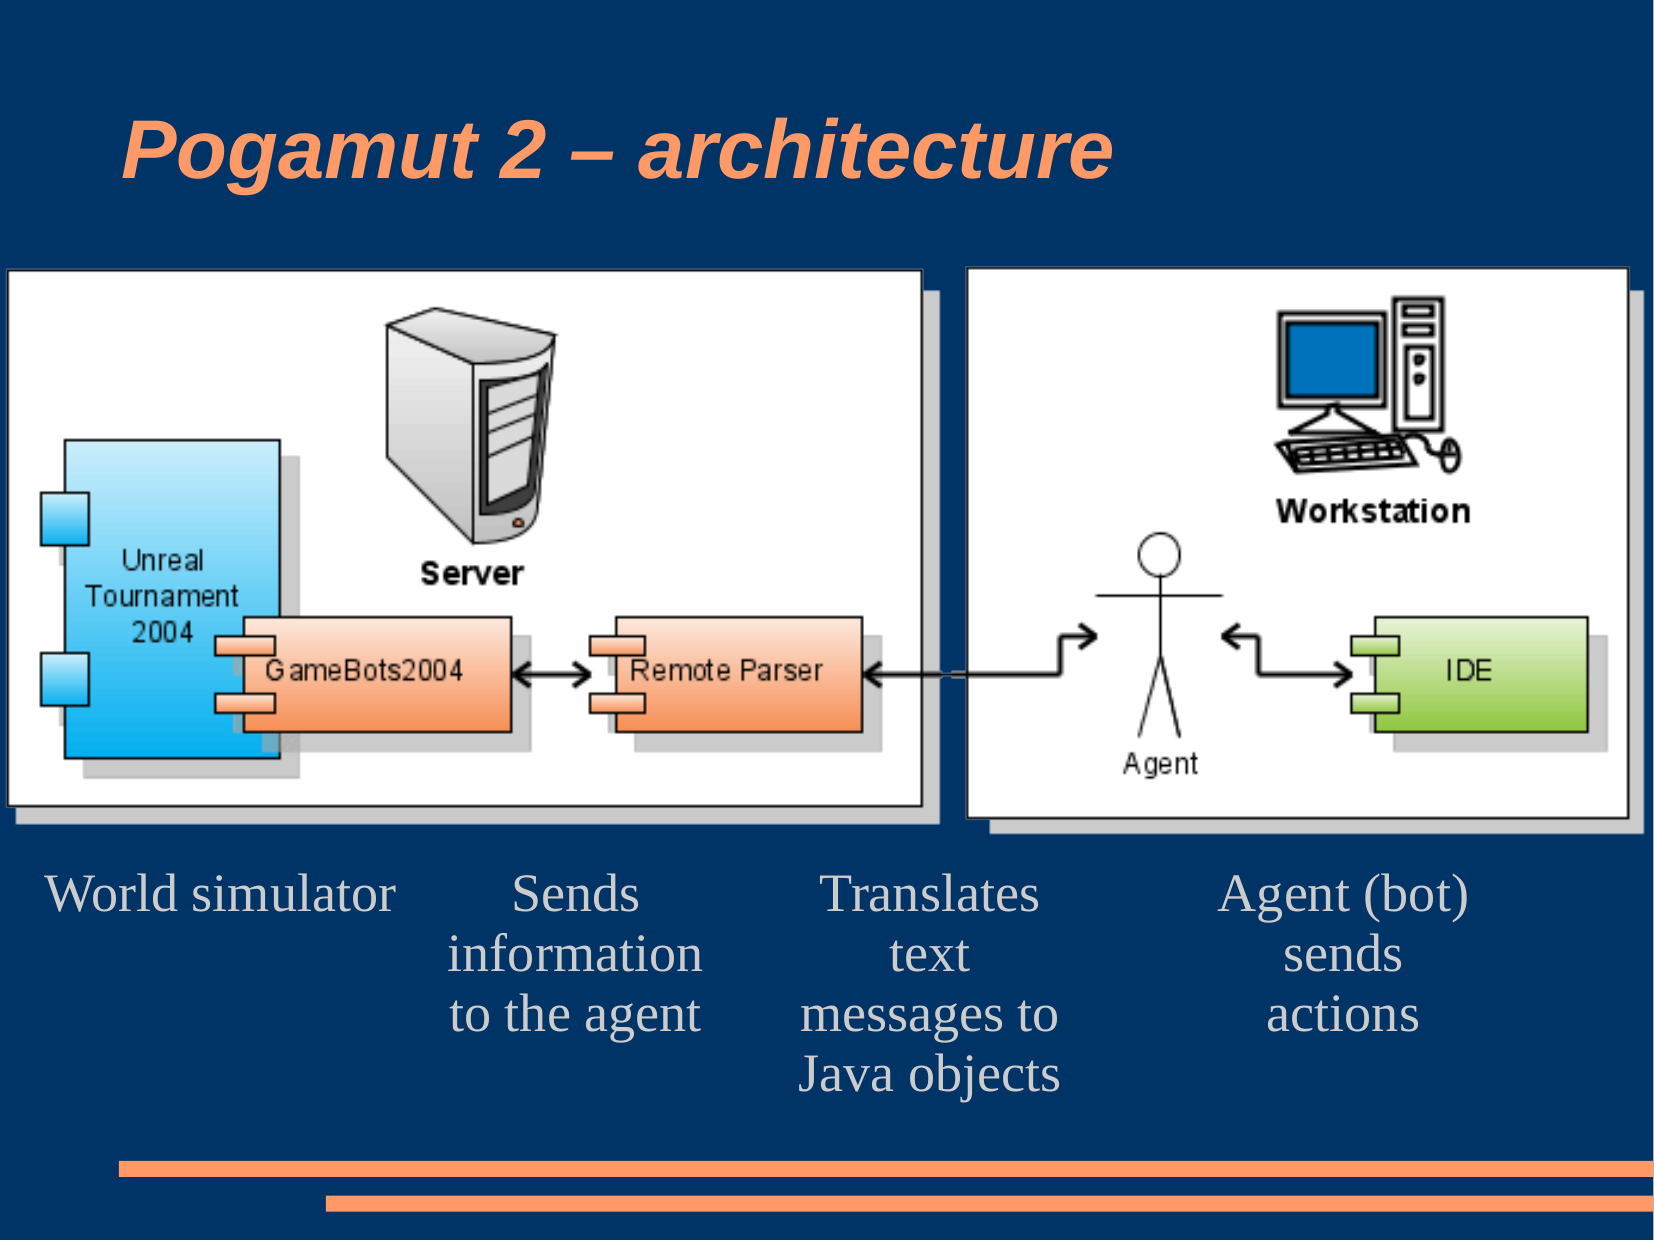

# Pogamut 2 – architecture
World simulator
Sends information
to the agent
Translates
text messages to Java objects
Agent (bot) sends
actions